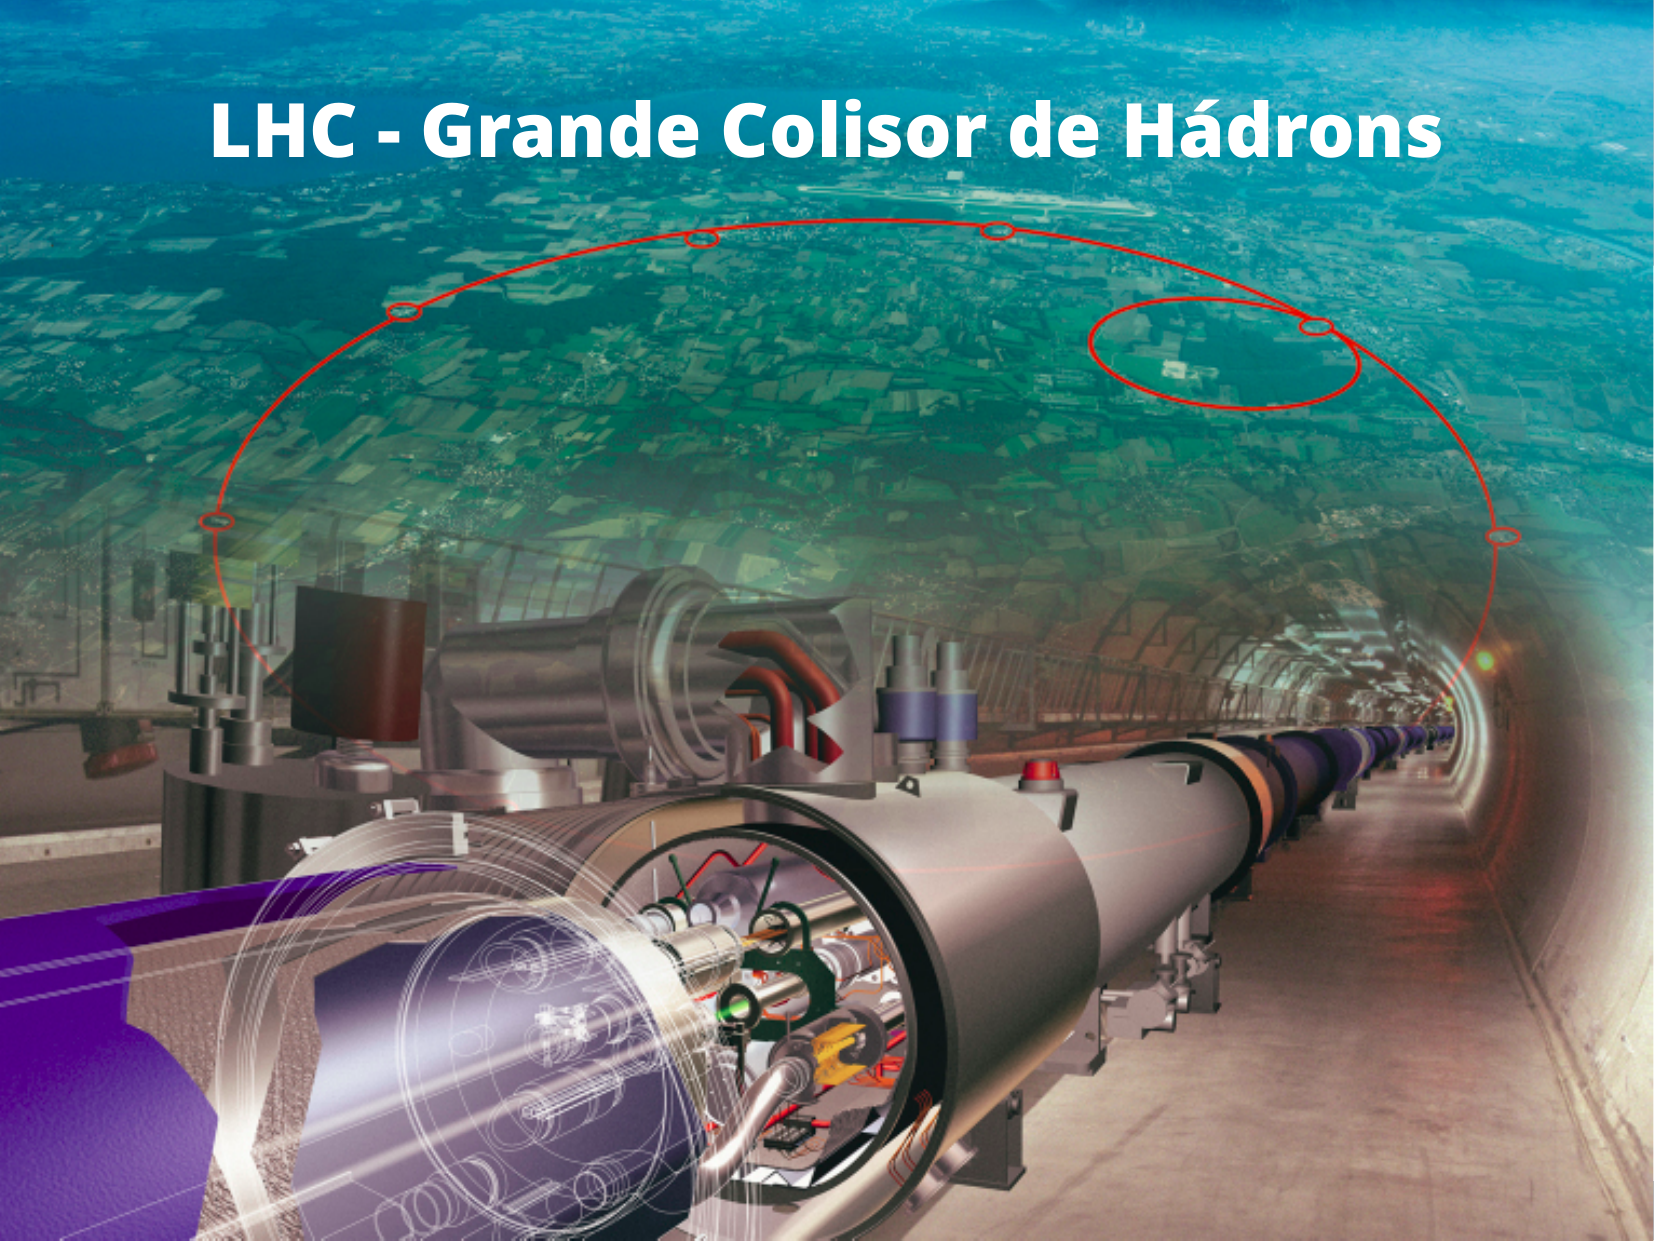

# LHC - Grande Colisor de Hádrons
6